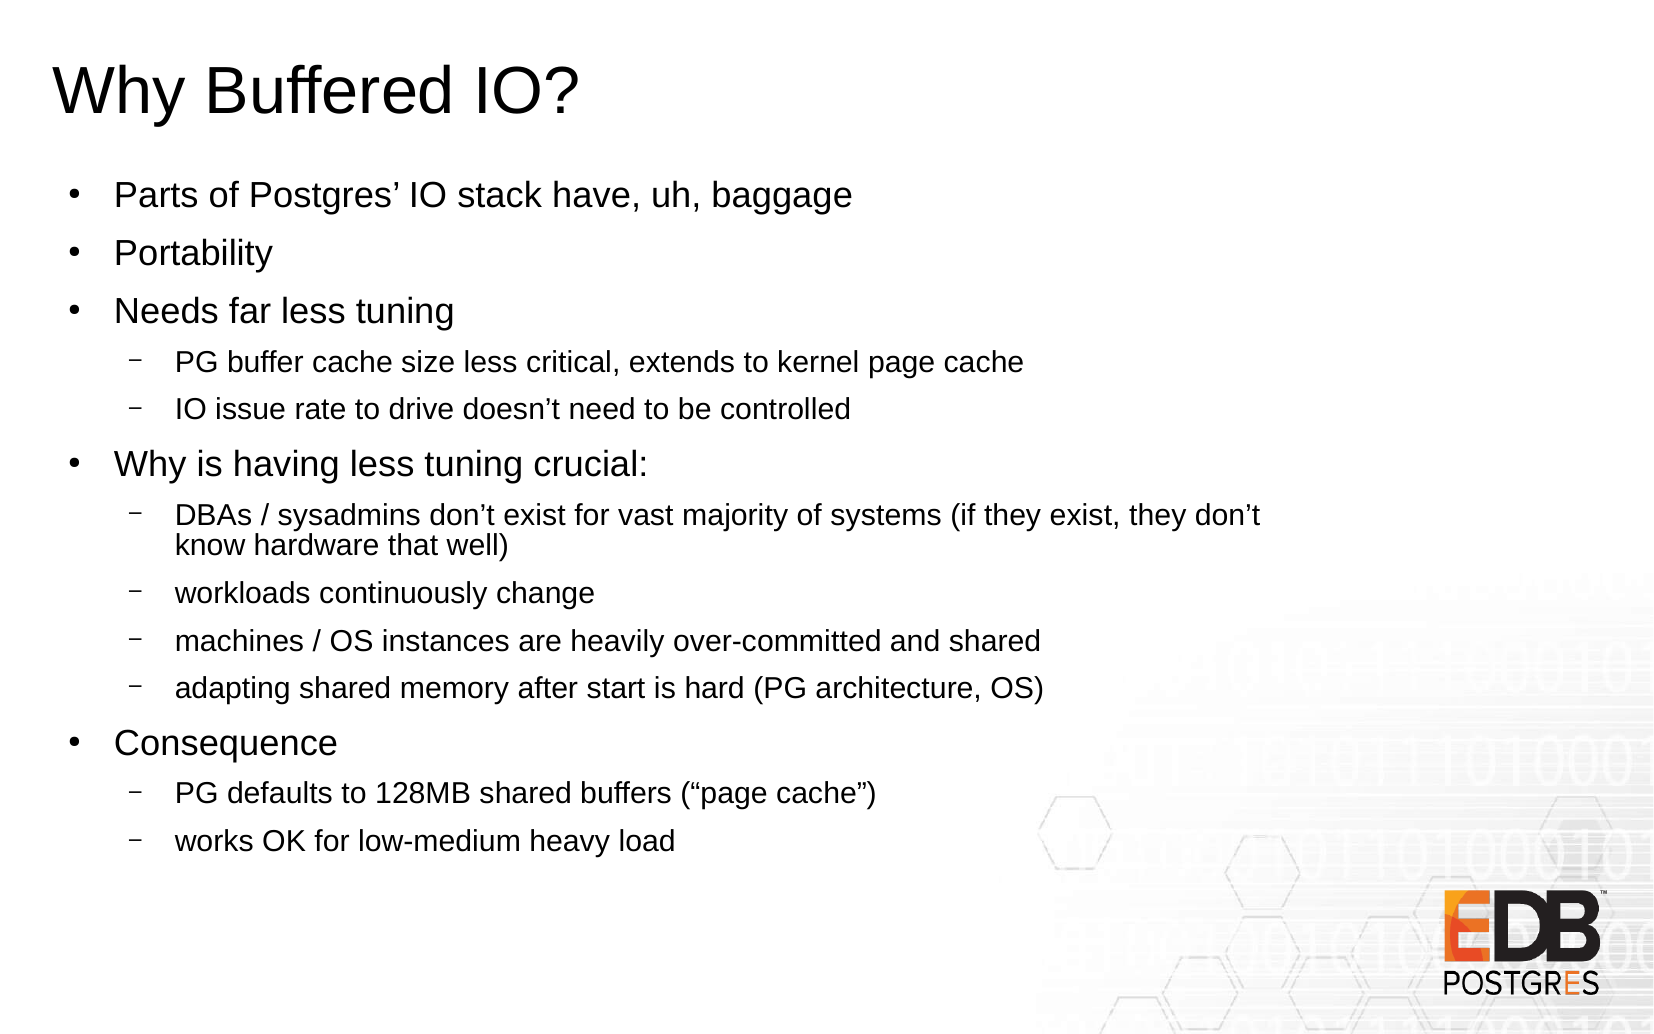

# Why Buffered IO?
Parts of Postgres’ IO stack have, uh, baggage
Portability
Needs far less tuning
PG buffer cache size less critical, extends to kernel page cache
IO issue rate to drive doesn’t need to be controlled
Why is having less tuning crucial:
DBAs / sysadmins don’t exist for vast majority of systems (if they exist, they don’t know hardware that well)
workloads continuously change
machines / OS instances are heavily over-committed and shared
adapting shared memory after start is hard (PG architecture, OS)
Consequence
PG defaults to 128MB shared buffers (“page cache”)
works OK for low-medium heavy load